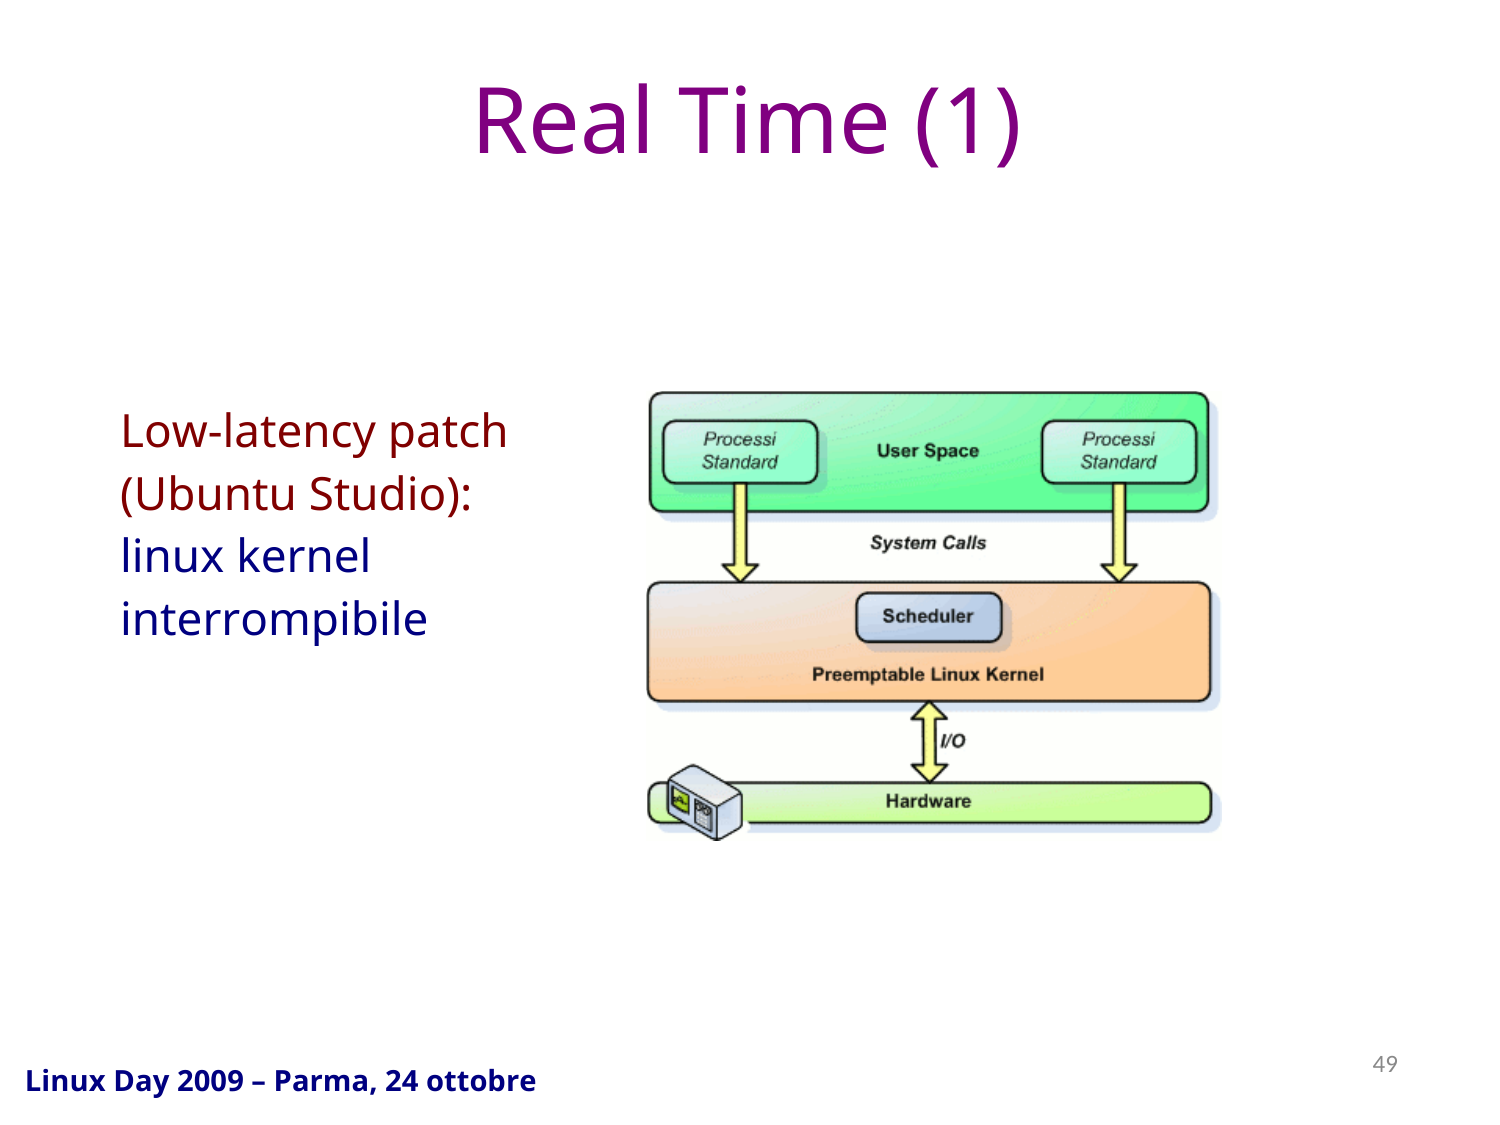

# Real Time (1)‏
Low-latency patch (Ubuntu Studio): linux kernel interrompibile
49